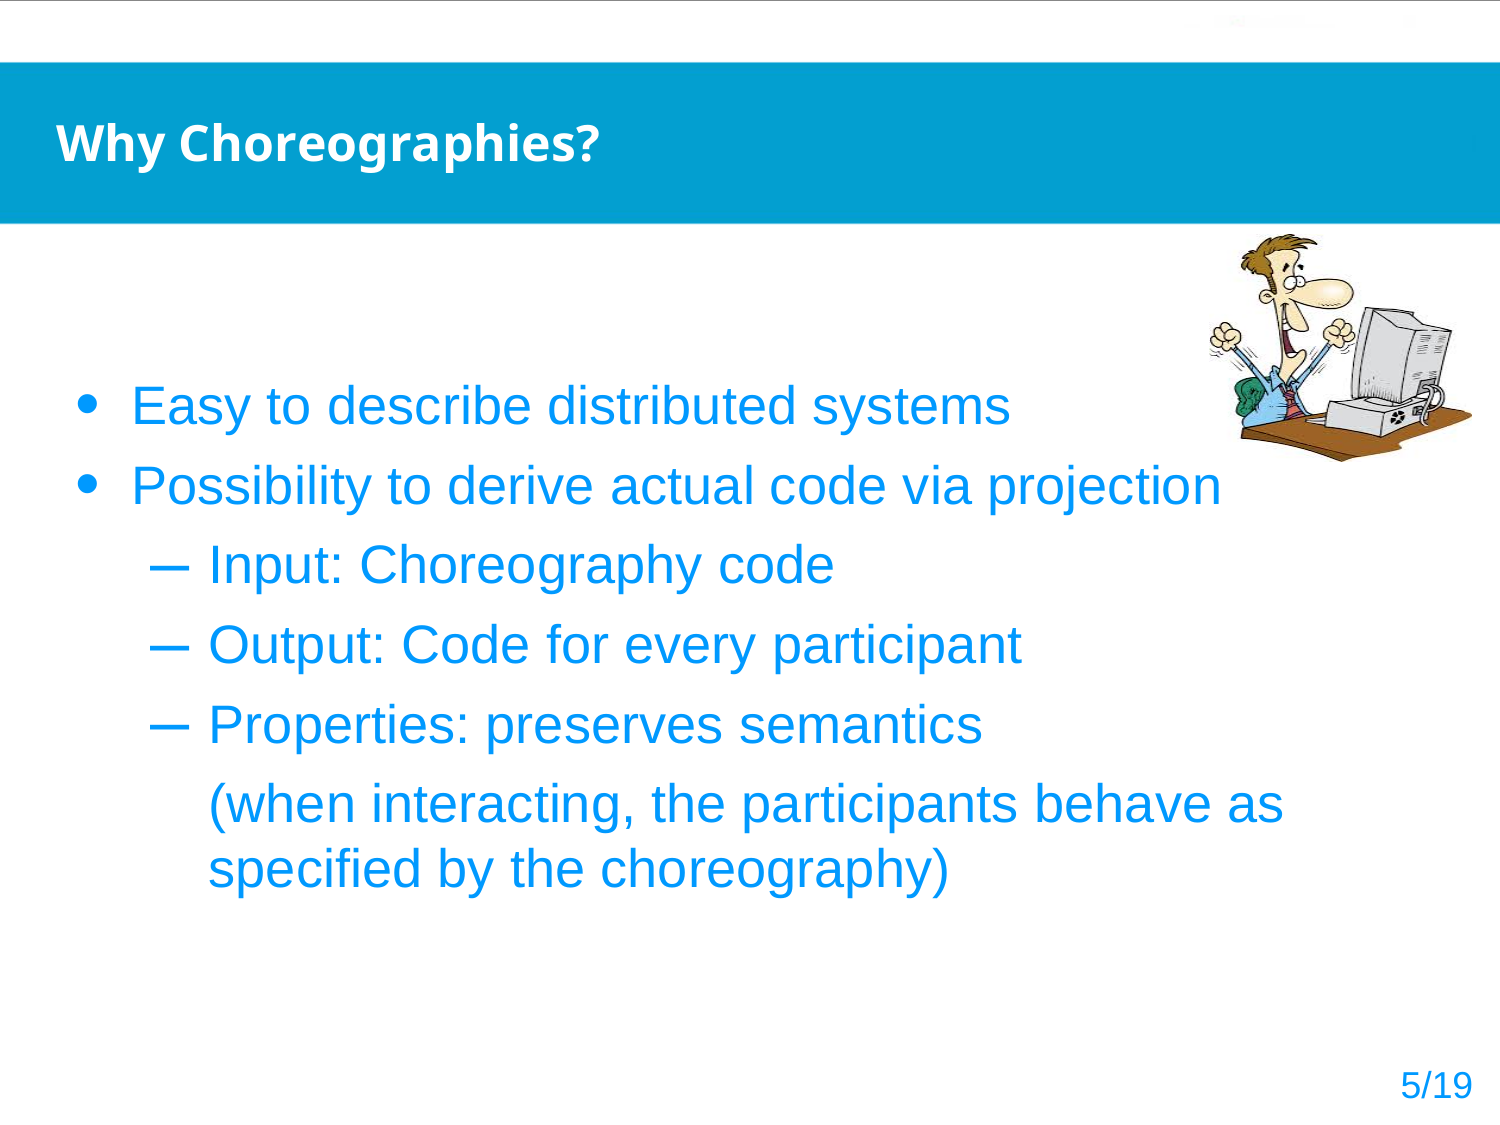

# Why Choreographies?
Easy to describe distributed systems
Possibility to derive actual code via projection
Input: Choreography code
Output: Code for every participant
Properties: preserves semantics
(when interacting, the participants behave as specified by the choreography)